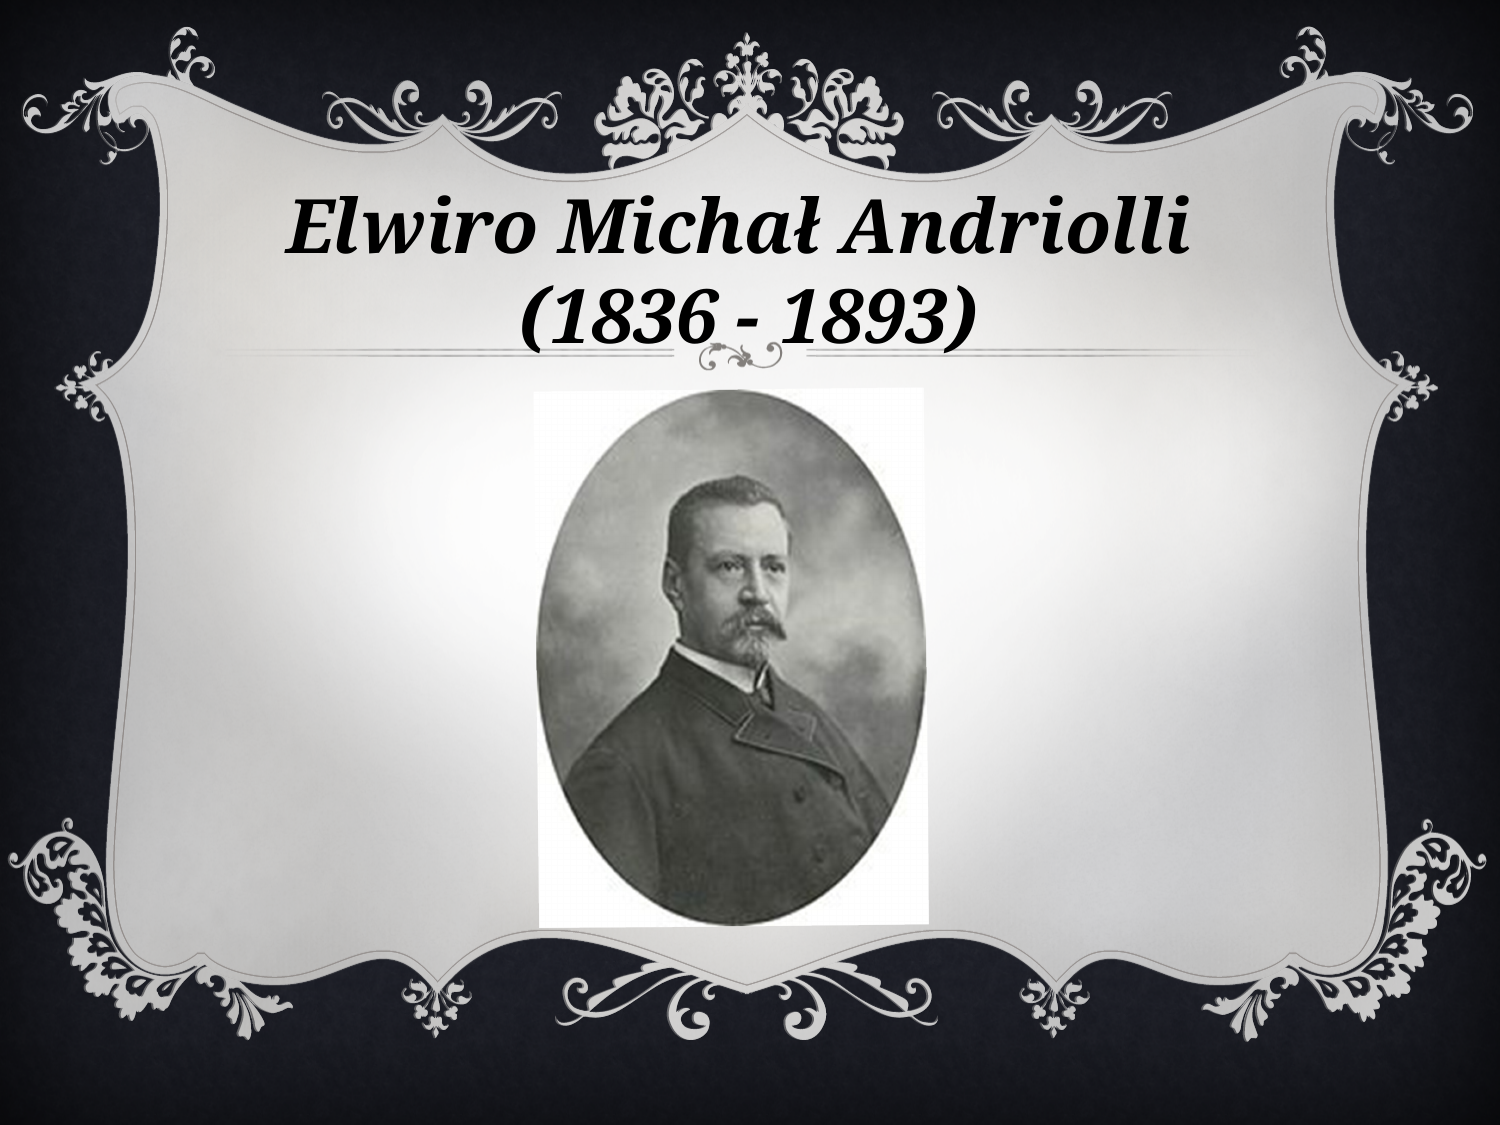

# Elwiro Michał Andriolli (1836 - 1893)